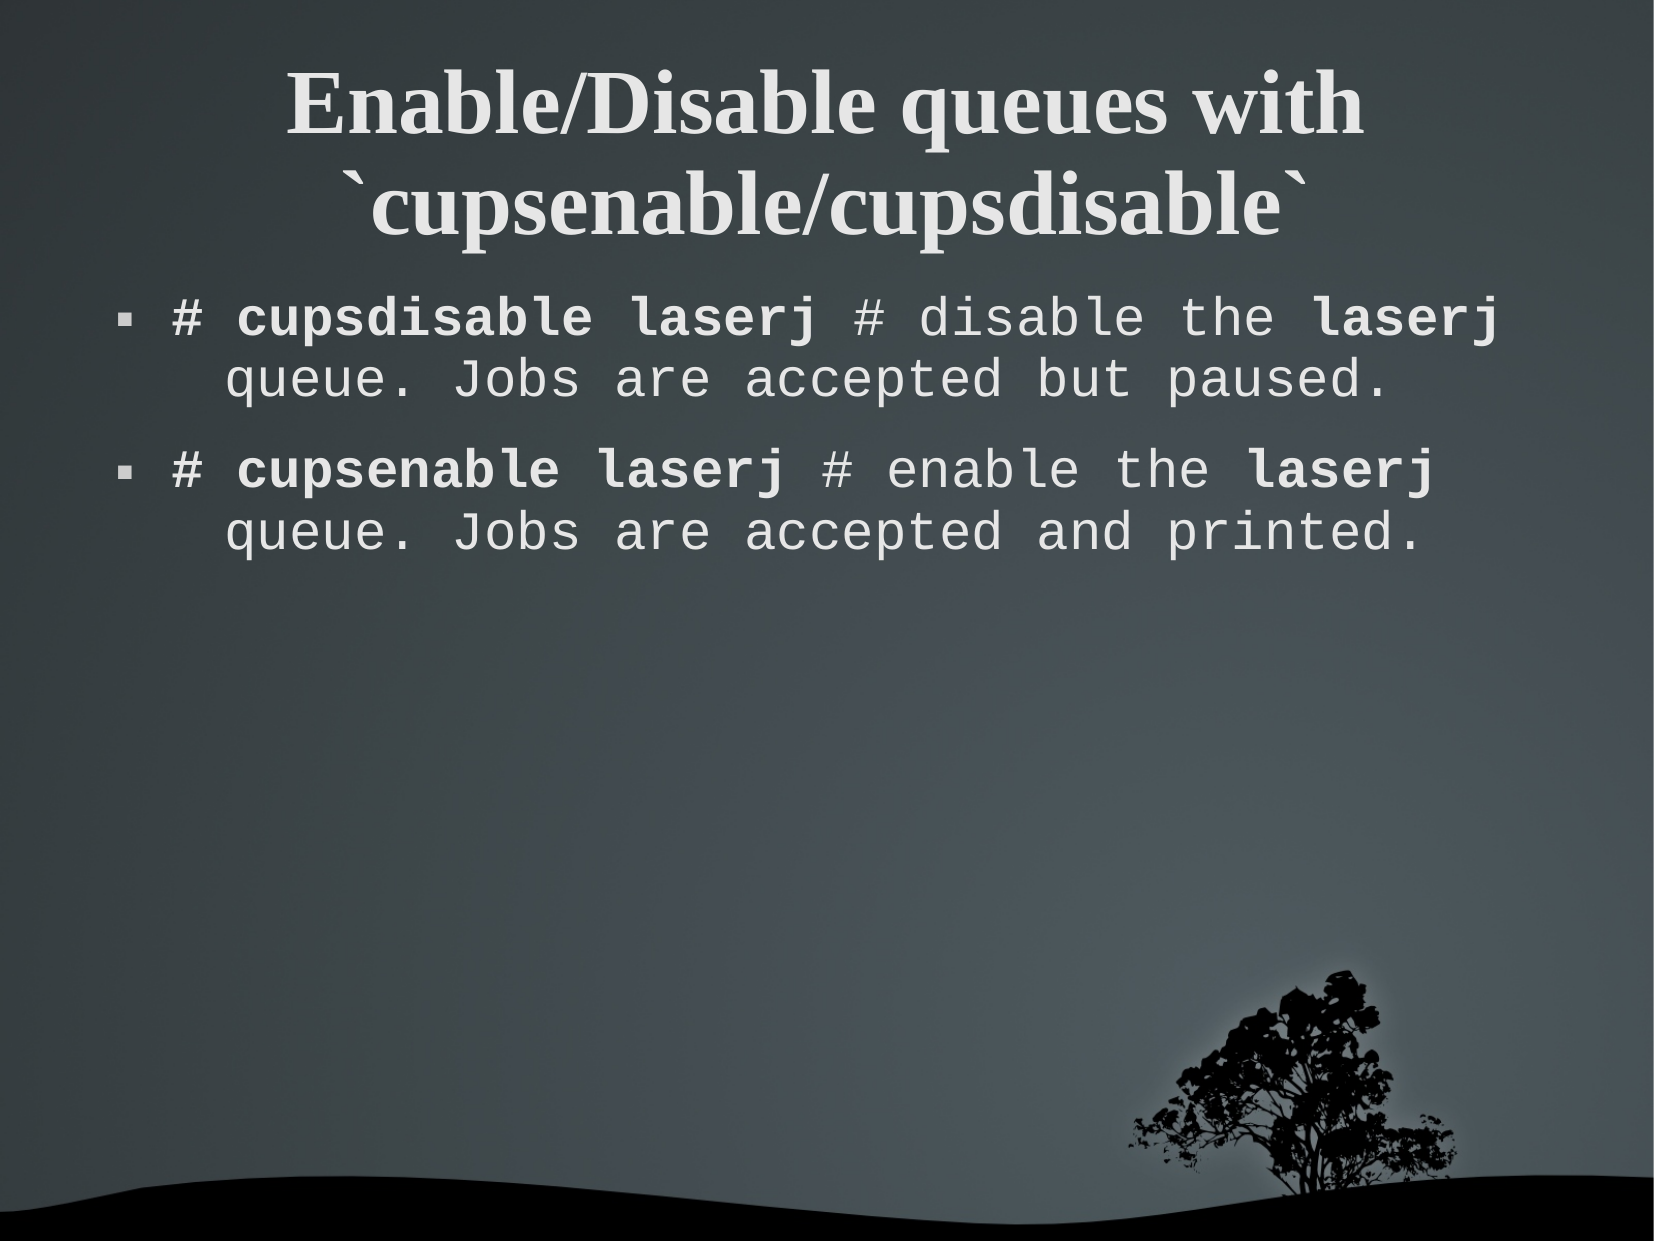

# Enable/Disable queues with `cupsenable/cupsdisable`
# cupsdisable laserj # disable the laserj queue. Jobs are accepted but paused.
# cupsenable laserj # enable the laserj queue. Jobs are accepted and printed.